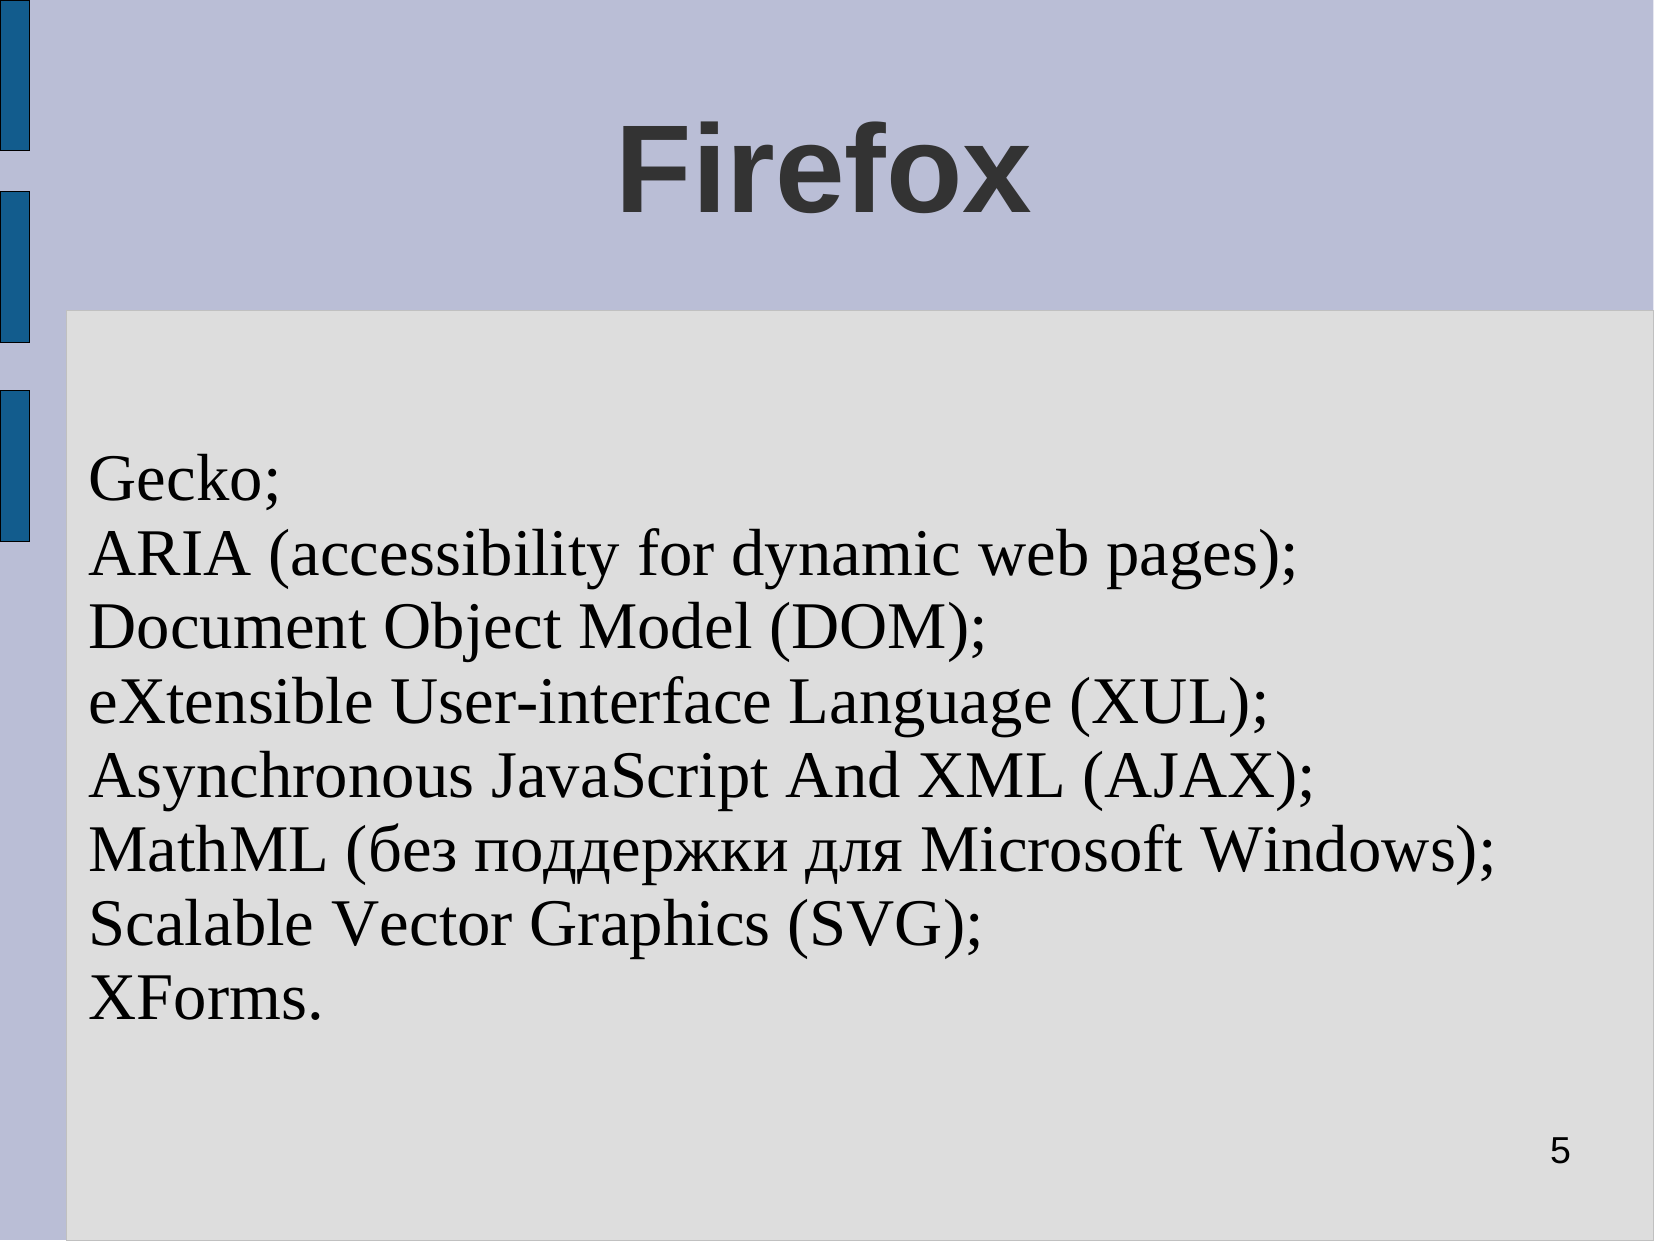

# Firefox
Gecko;
ARIA (accessibility for dynamic web pages);
Document Object Model (DOM);
eXtensible User-interface Language (XUL);
Asynchronous JavaScript And XML (AJAX);
MathML (без поддержки для Microsoft Windows);
Scalable Vector Graphics (SVG);
XForms.
5